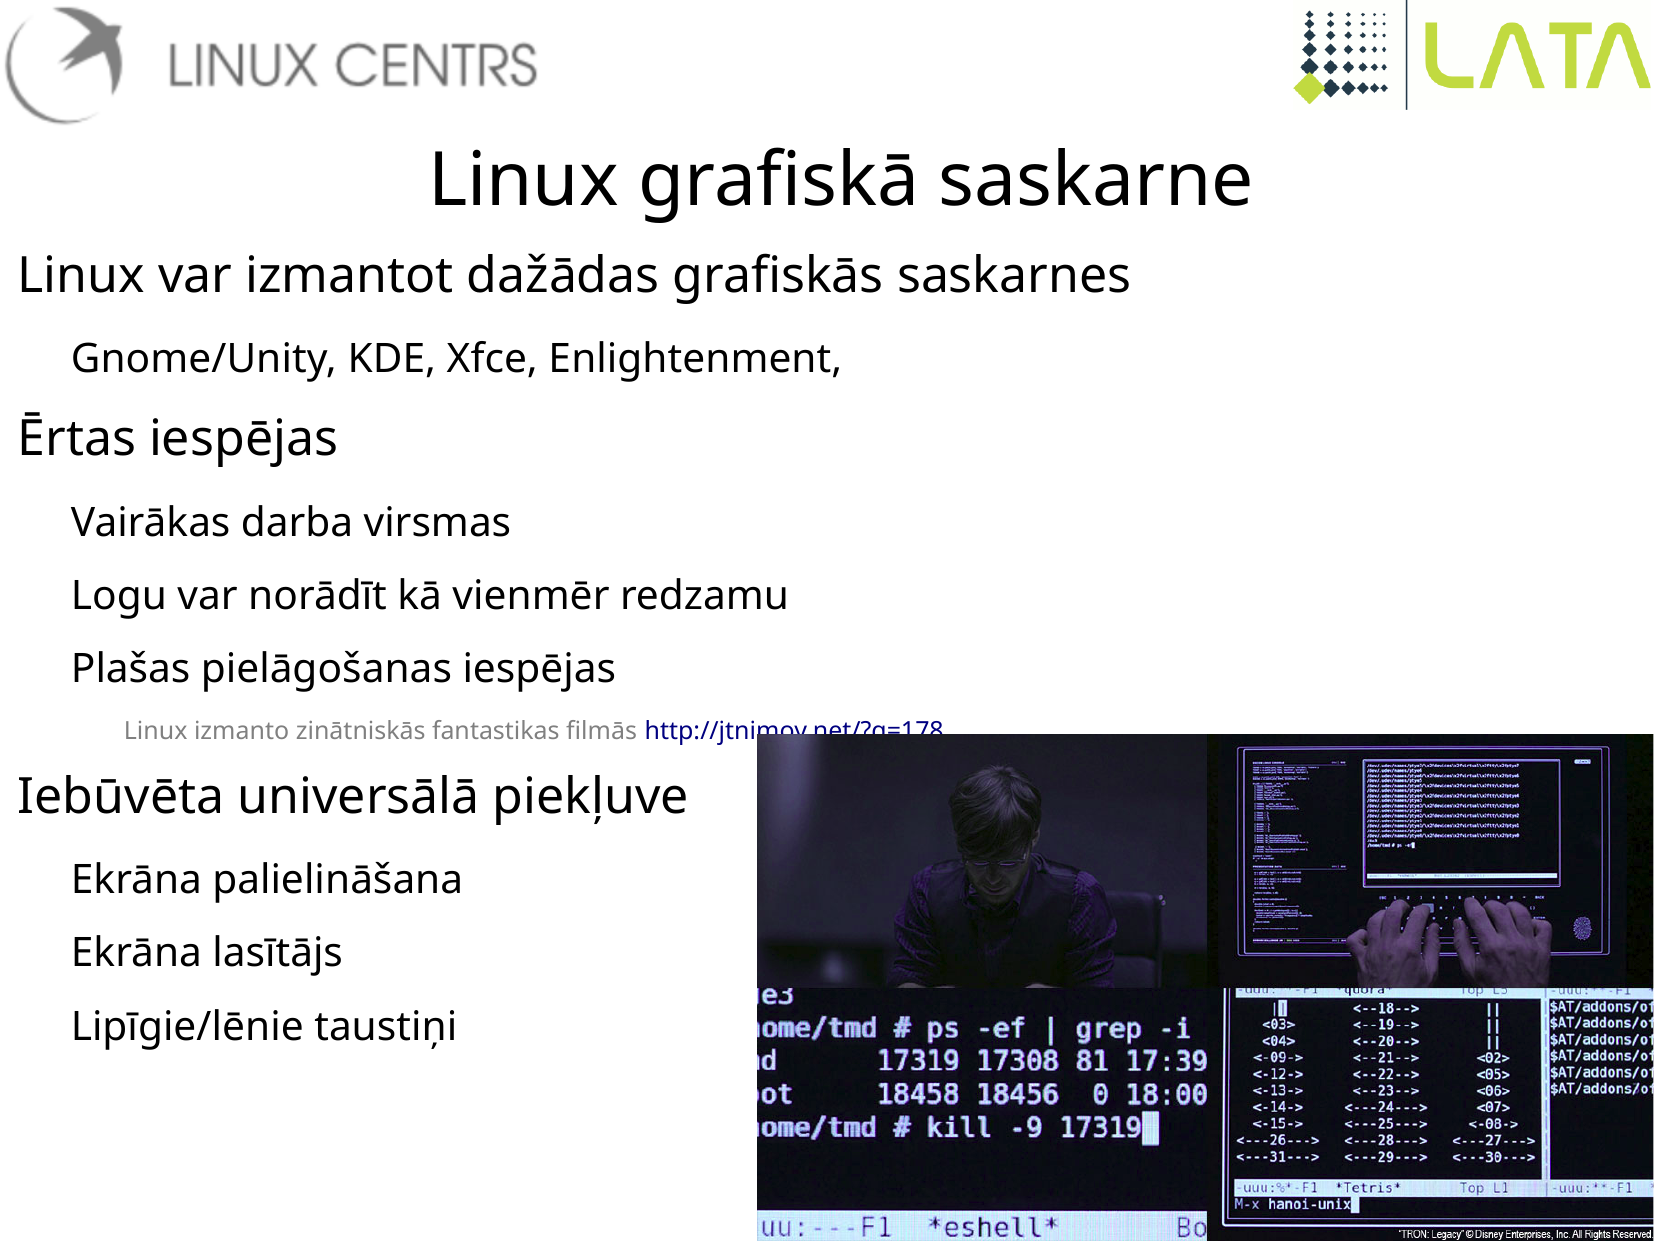

# Linux grafiskā saskarne
Linux var izmantot dažādas grafiskās saskarnes
Gnome/Unity, KDE, Xfce, Enlightenment,
Ērtas iespējas
Vairākas darba virsmas
Logu var norādīt kā vienmēr redzamu
Plašas pielāgošanas iespējas
Linux izmanto zinātniskās fantastikas filmās http://jtnimoy.net/?q=178
Iebūvēta universālā piekļuve
Ekrāna palielināšana
Ekrāna lasītājs
Lipīgie/lēnie taustiņi